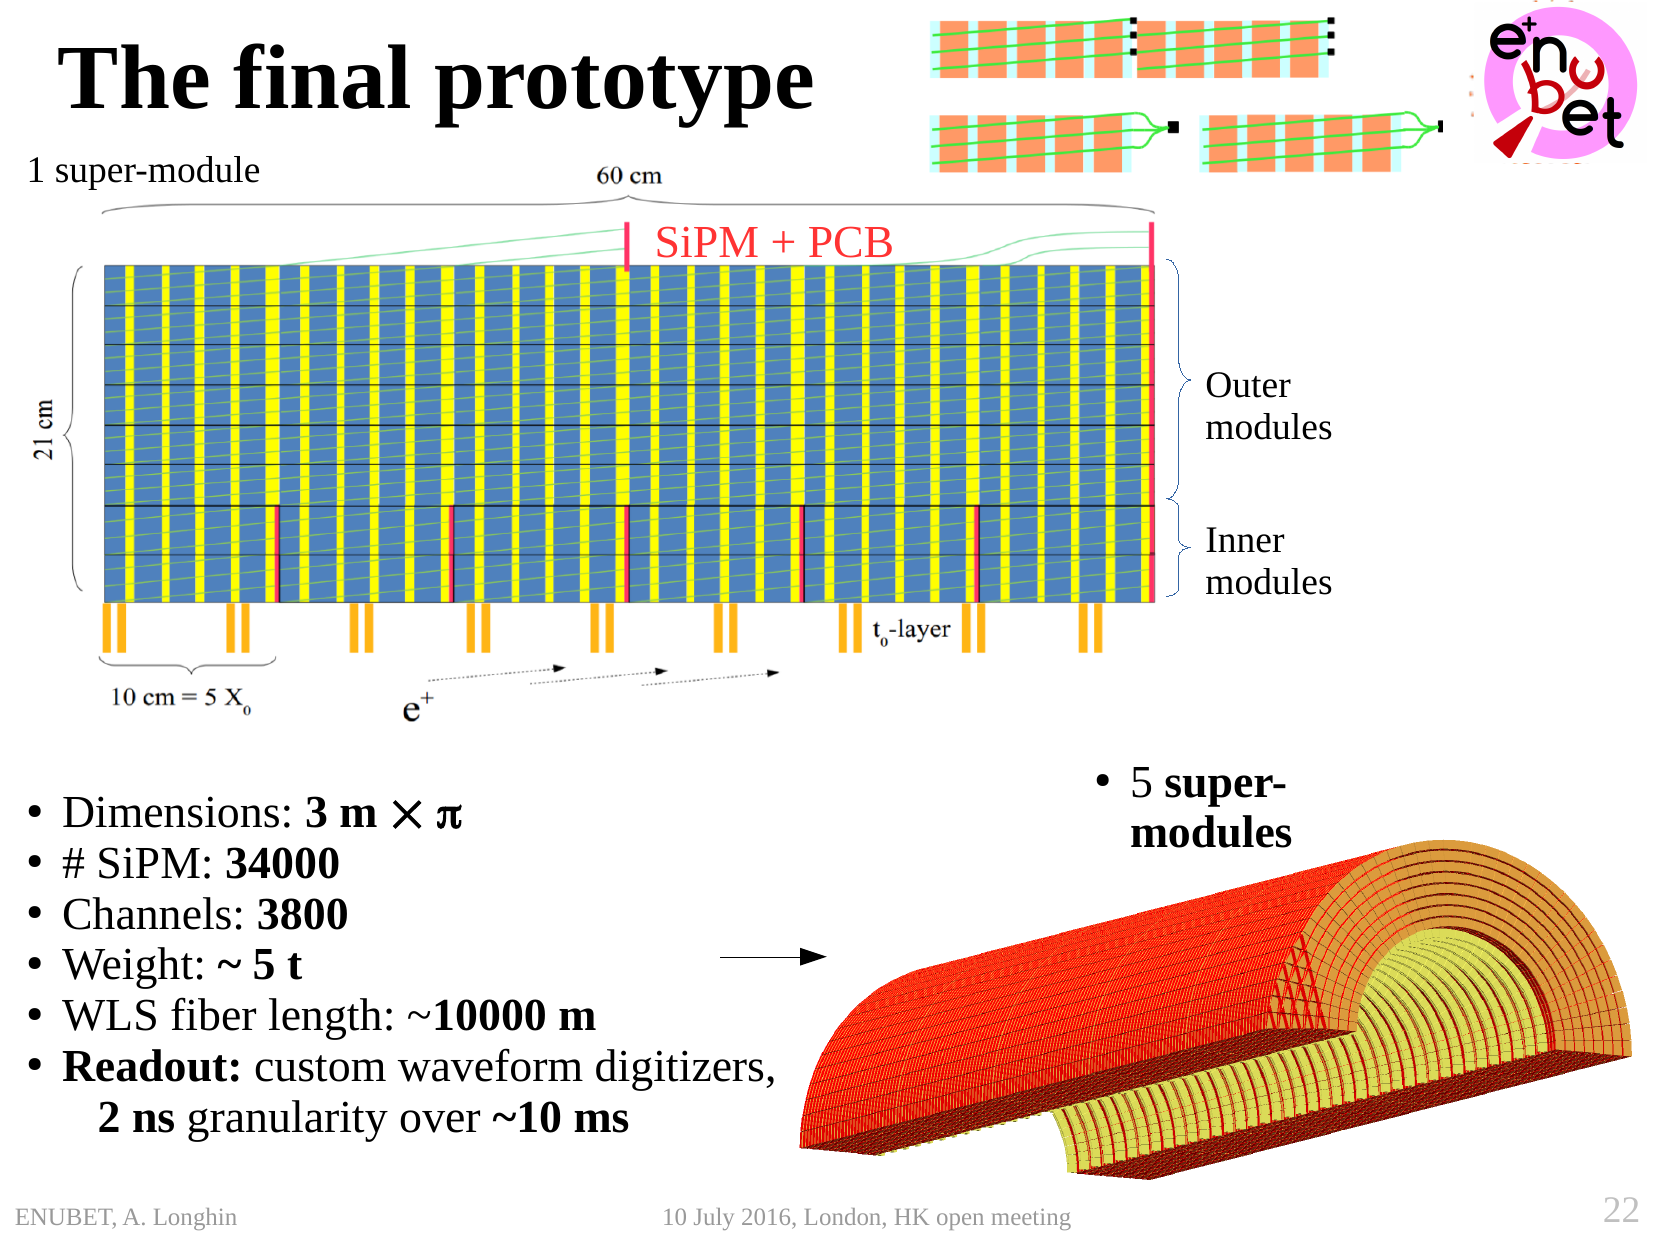

# The final prototype
1 super-module
SiPM + PCB
Outer modules
Inner modules
5 super-modules
Dimensions: 3 m ´ p
# SiPM: 34000
Channels: 3800
Weight: ~ 5 t
WLS fiber length: ~10000 m
Readout: custom waveform digitizers,
2 ns granularity over ~10 ms